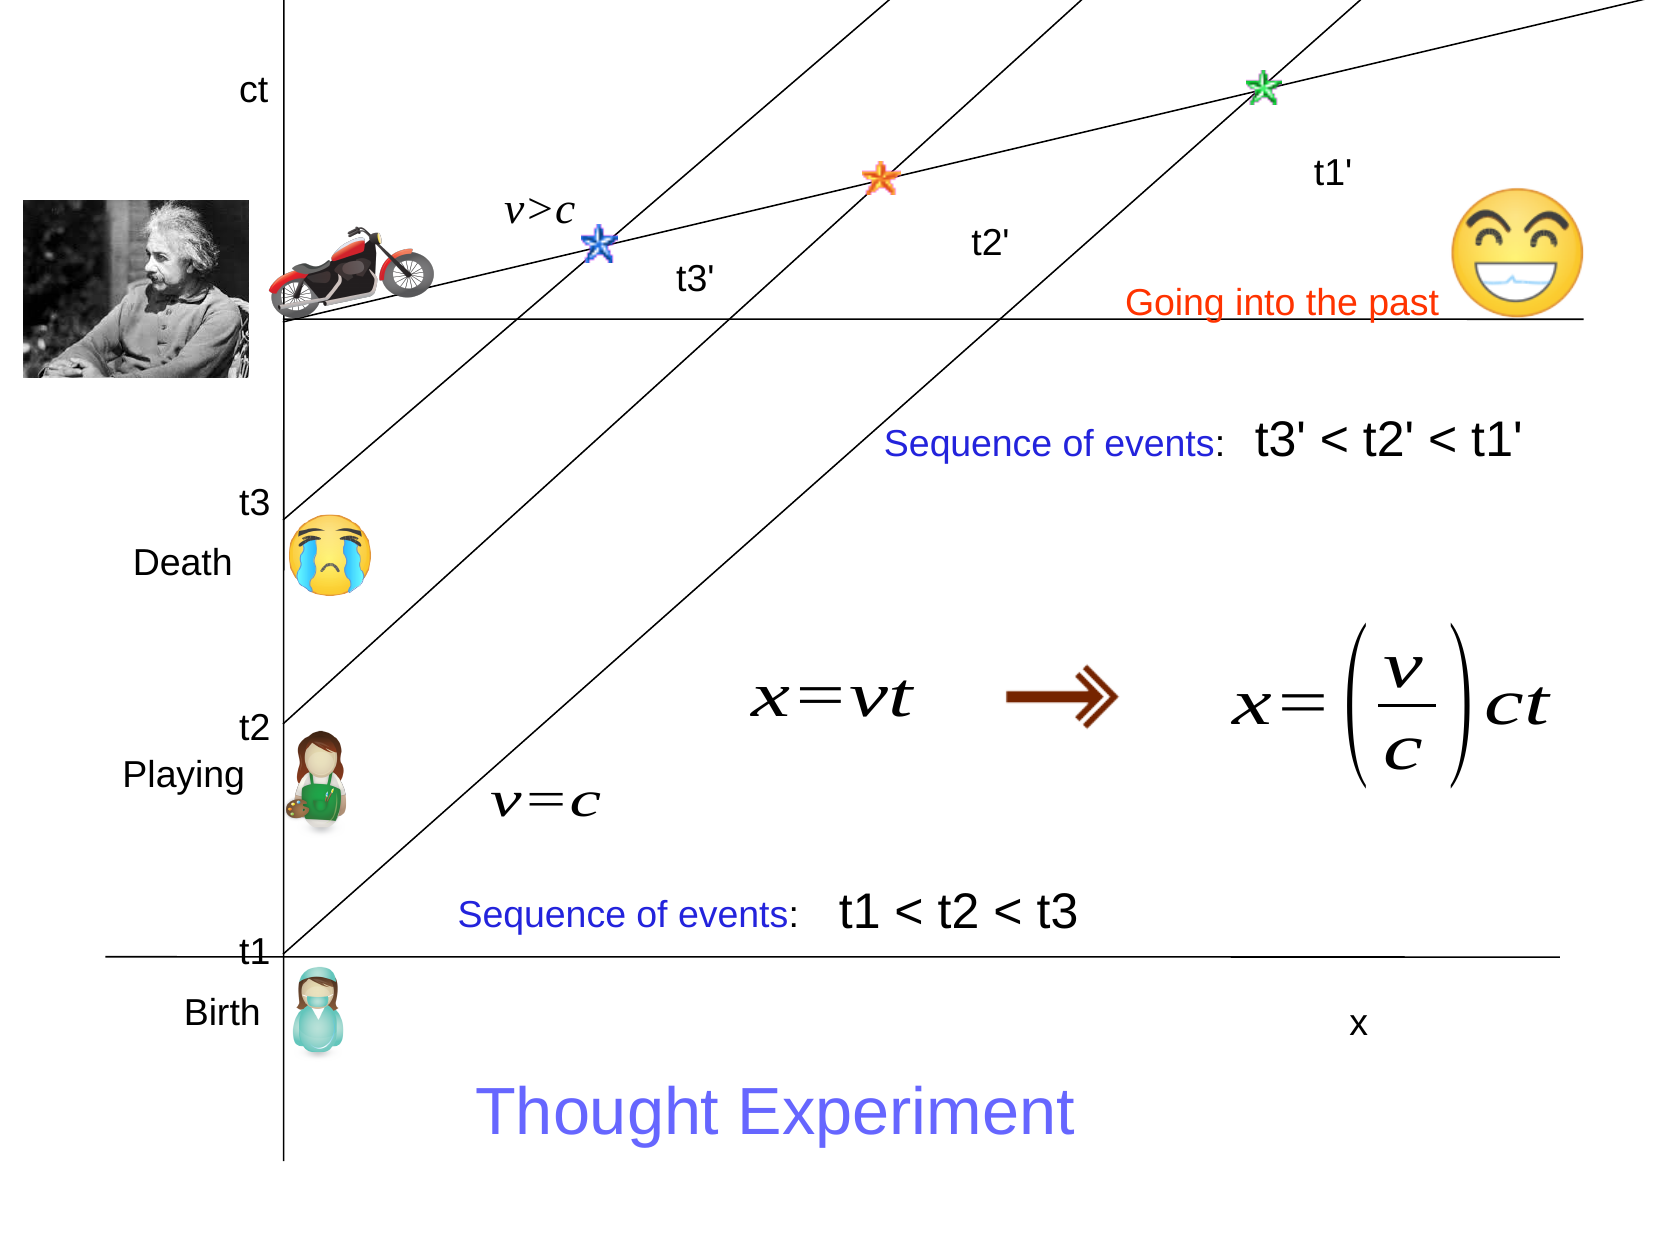

ct
t1'
t2'
t3'
Going into the past
t3' < t2' < t1'
Sequence of events:
t3
Death
t2
Playing
 t1 < t2 < t3
Sequence of events:
t1
Birth
x
Thought Experiment